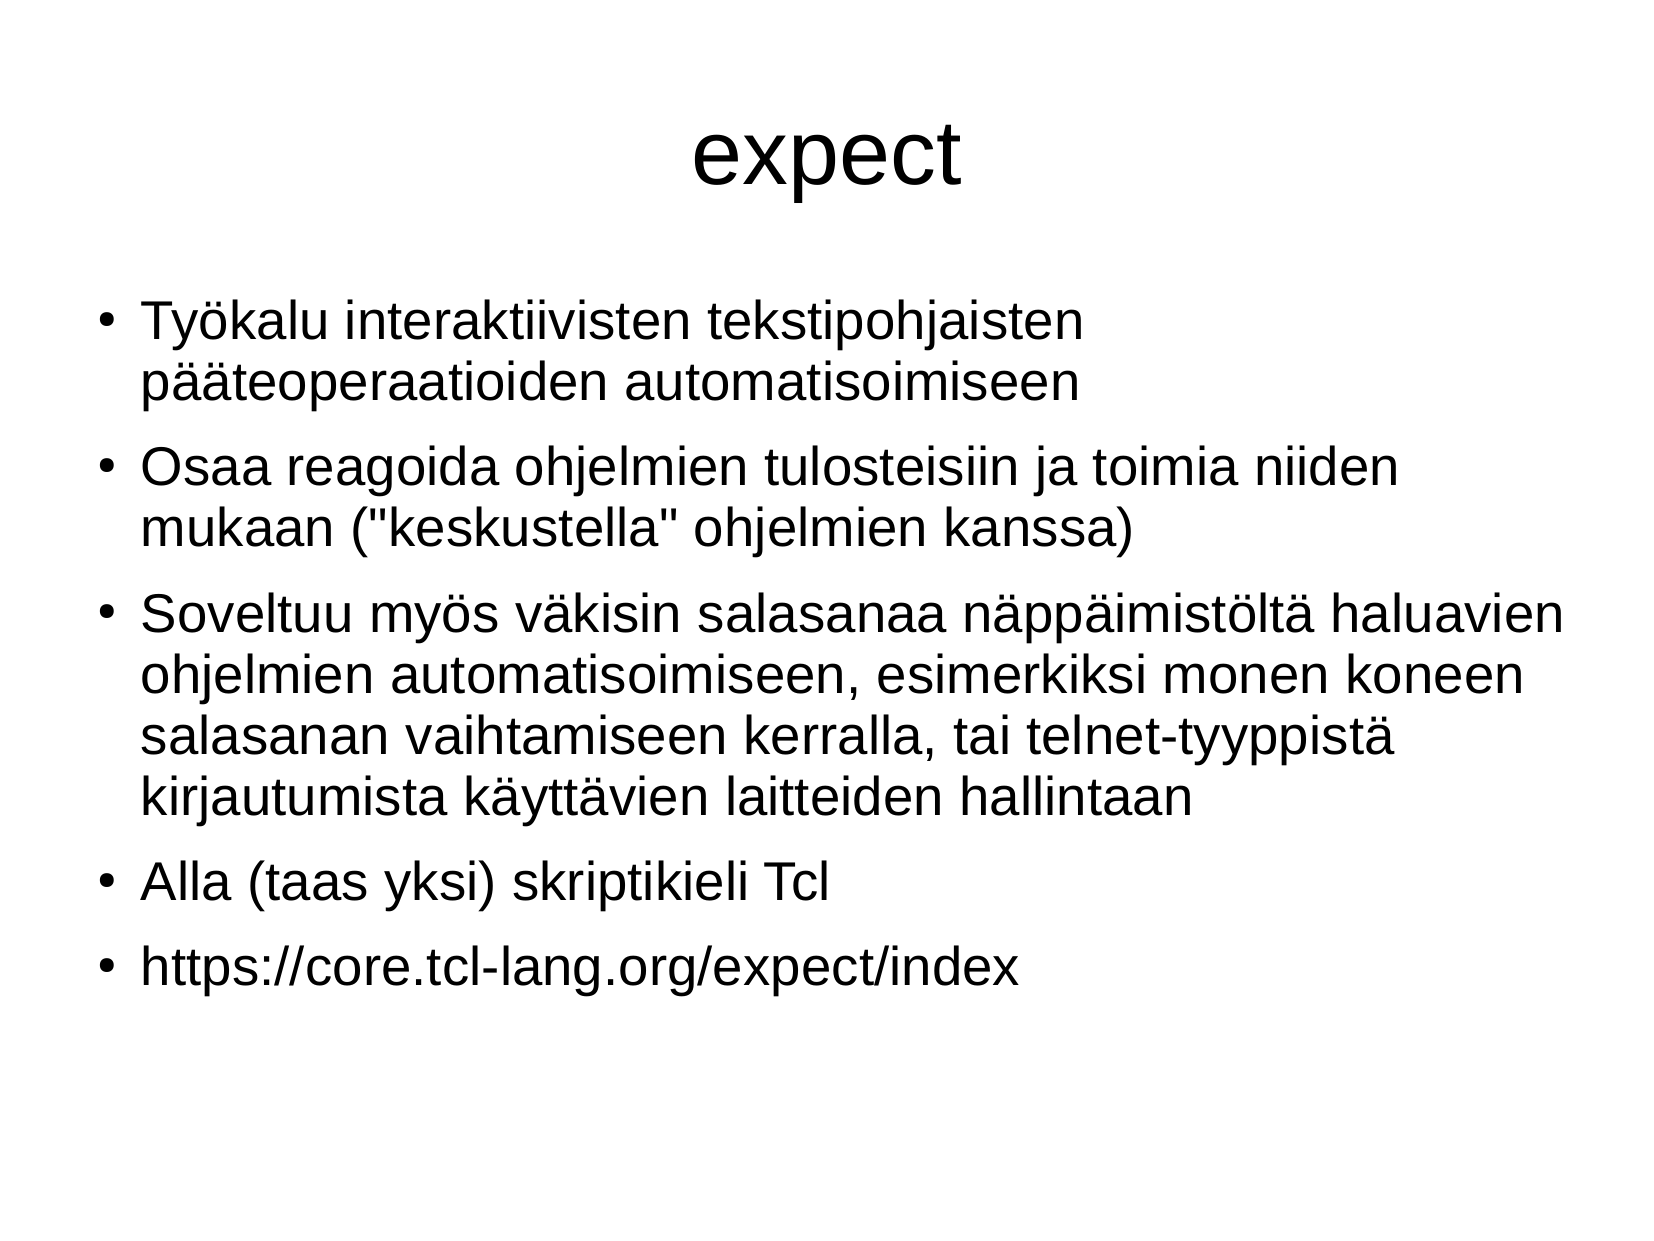

# expect
Työkalu interaktiivisten tekstipohjaisten pääteoperaatioiden automatisoimiseen
Osaa reagoida ohjelmien tulosteisiin ja toimia niiden mukaan ("keskustella" ohjelmien kanssa)
Soveltuu myös väkisin salasanaa näppäimistöltä haluavien ohjelmien automatisoimiseen, esimerkiksi monen koneen salasanan vaihtamiseen kerralla, tai telnet-tyyppistä kirjautumista käyttävien laitteiden hallintaan
Alla (taas yksi) skriptikieli Tcl
https://core.tcl-lang.org/expect/index